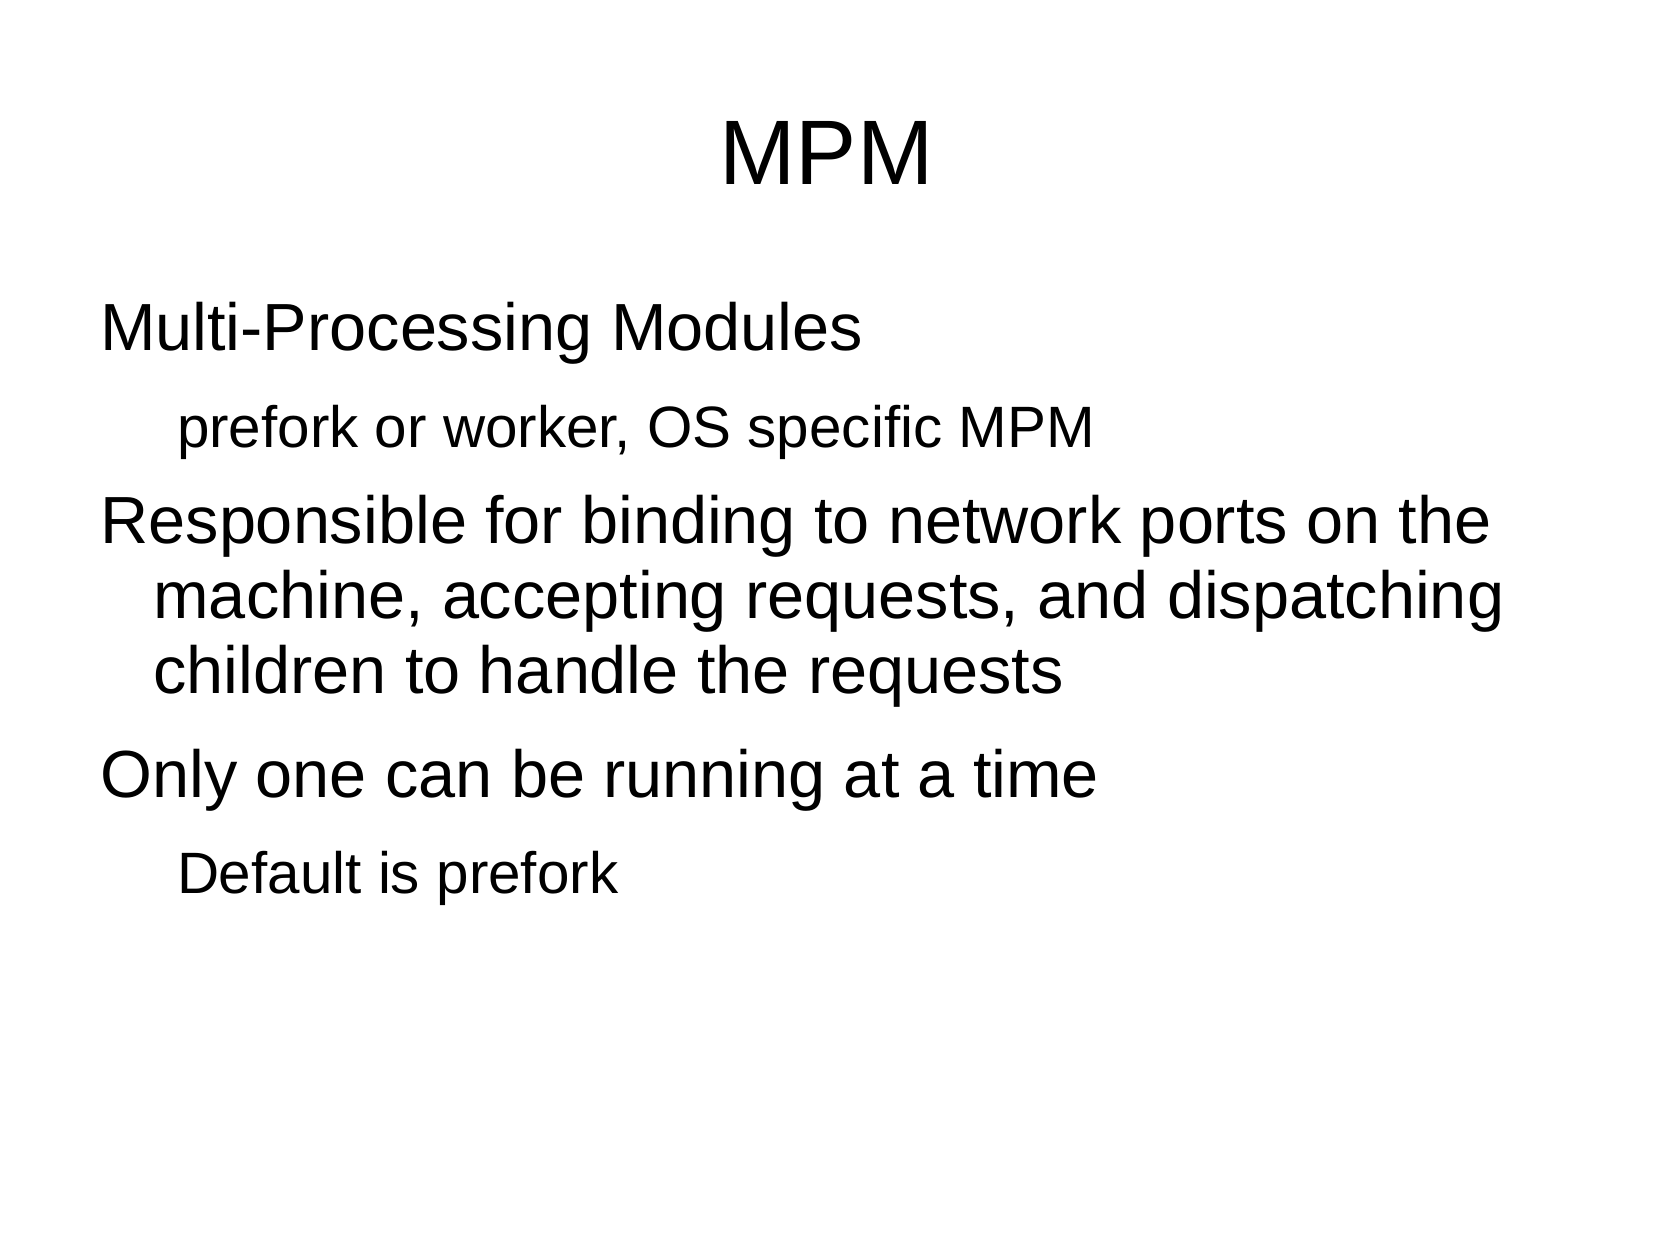

# MPM
Multi-Processing Modules
prefork or worker, OS specific MPM
Responsible for binding to network ports on the machine, accepting requests, and dispatching children to handle the requests
Only one can be running at a time
Default is prefork